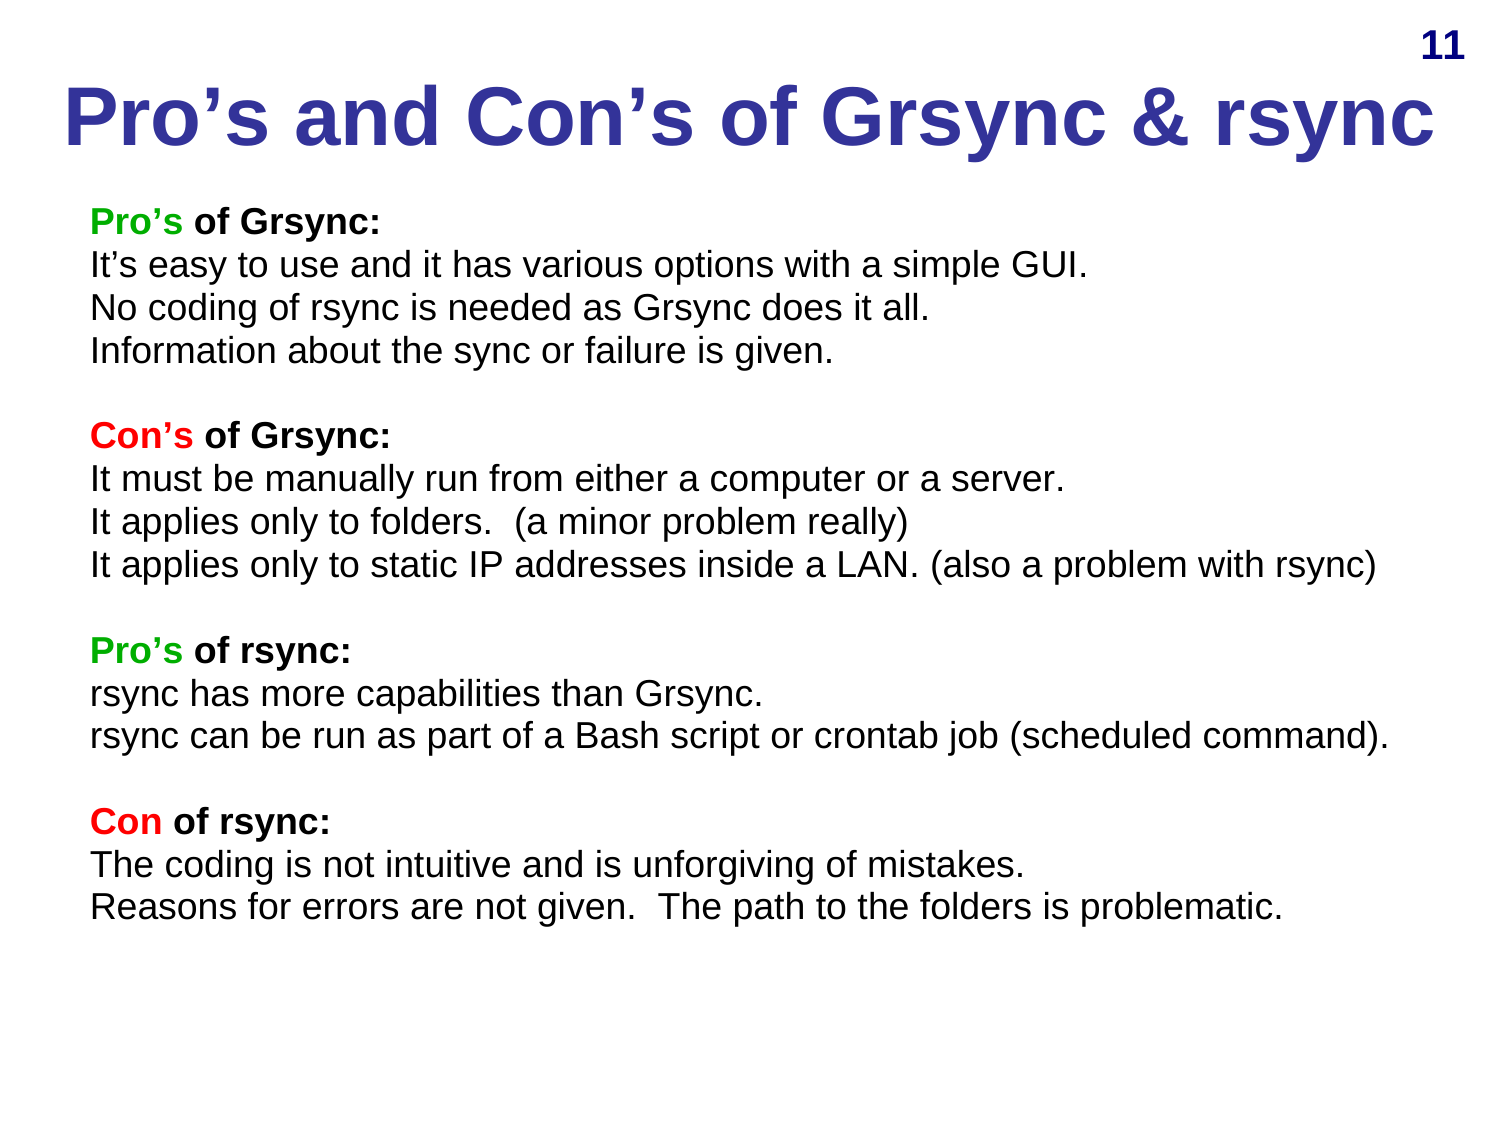

11
# Pro’s and Con’s of Grsync & rsync
Pro’s of Grsync:
It’s easy to use and it has various options with a simple GUI.
No coding of rsync is needed as Grsync does it all.
Information about the sync or failure is given.
Con’s of Grsync:
It must be manually run from either a computer or a server.
It applies only to folders. (a minor problem really)
It applies only to static IP addresses inside a LAN. (also a problem with rsync)
Pro’s of rsync:
rsync has more capabilities than Grsync.
rsync can be run as part of a Bash script or crontab job (scheduled command).
Con of rsync:
The coding is not intuitive and is unforgiving of mistakes.
Reasons for errors are not given. The path to the folders is problematic.